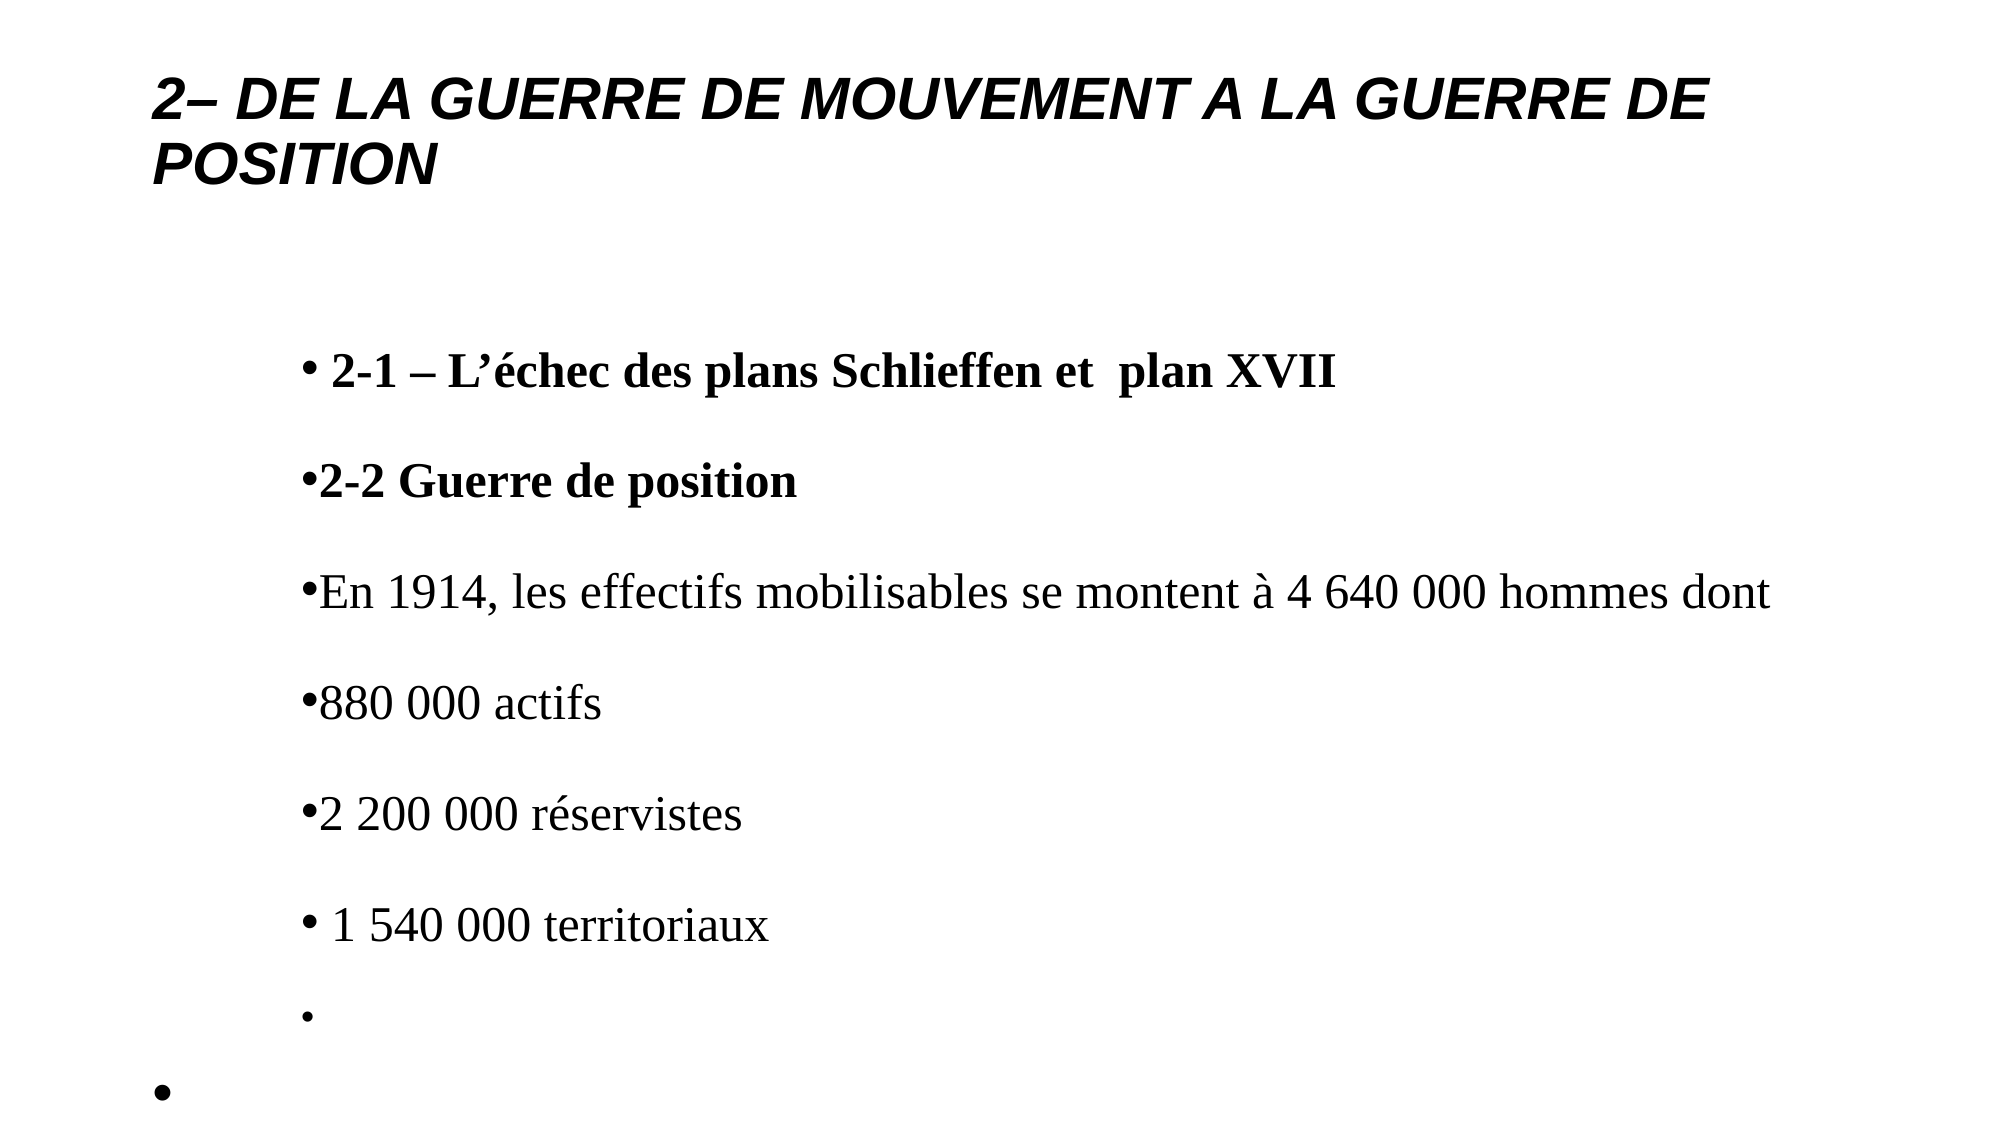

# 2– DE LA GUERRE DE MOUVEMENT A LA GUERRE DE POSITION
 2-1 – L’échec des plans Schlieffen et plan XVII
2-2 Guerre de position
En 1914, les effectifs mobilisables se montent à 4 640 000 hommes dont
880 000 actifs
2 200 000 réservistes
 1 540 000 territoriaux